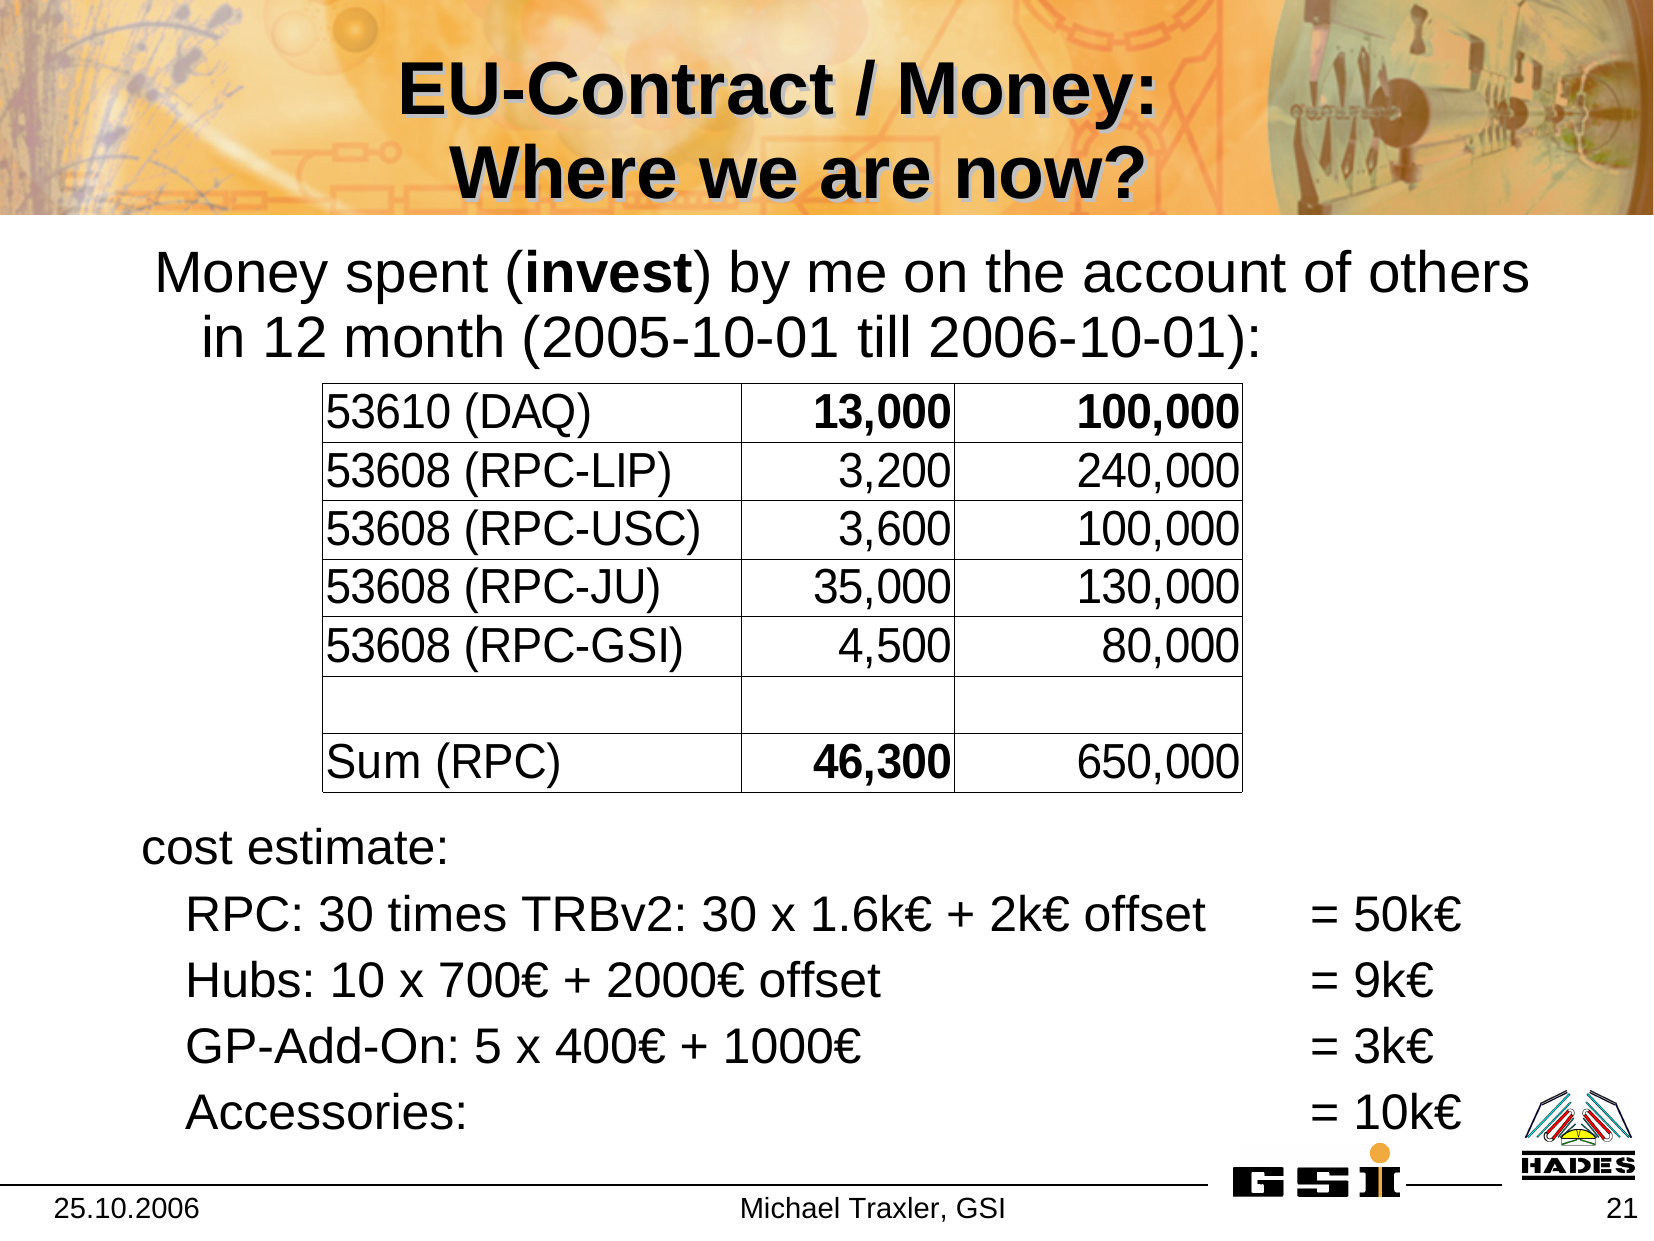

# EU-Contract / Money: Where we are now?
Money spent (invest) by me on the account of others in 12 month (2005-10-01 till 2006-10-01):
cost estimate:
RPC: 30 times TRBv2: 30 x 1.6k€ + 2k€ offset	= 50k€
Hubs: 10 x 700€ + 2000€ offset 			= 9k€
GP-Add-On: 5 x 400€ + 1000€ 			= 3k€
Accessories:						= 10k€
25.10.2006
Michael Traxler, GSI
21